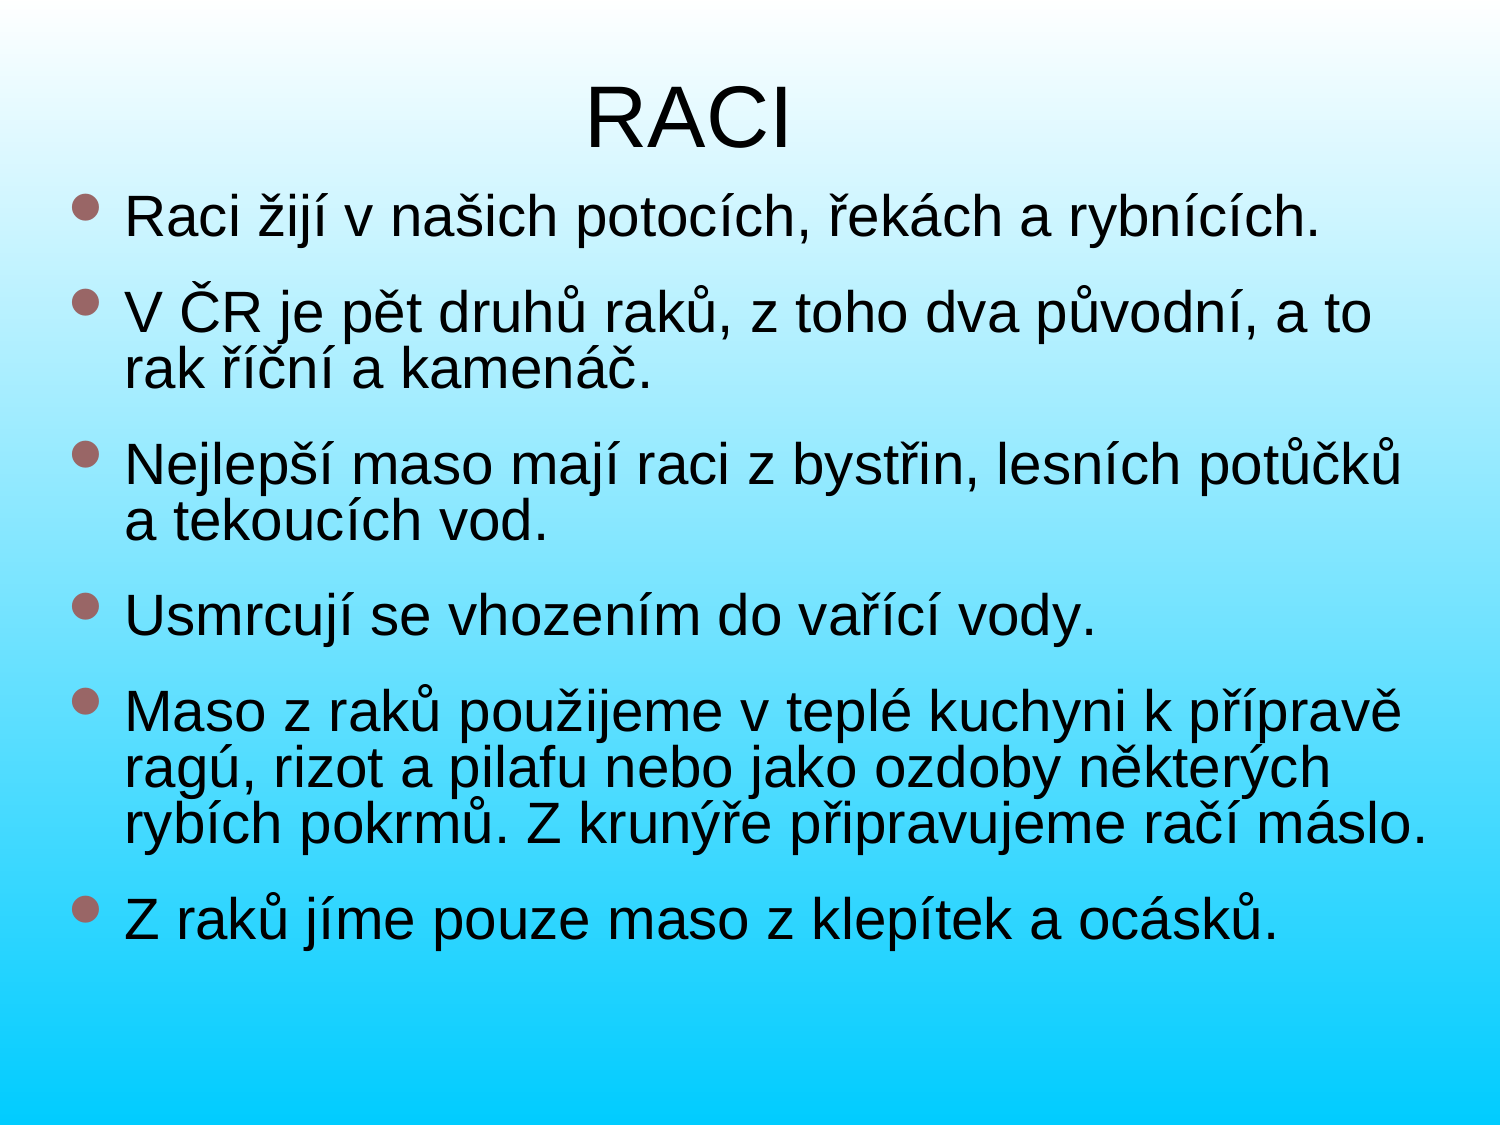

# RACI
Raci žijí v našich potocích, řekách a rybnících.
V ČR je pět druhů raků, z toho dva původní, a to rak říční a kamenáč.
Nejlepší maso mají raci z bystřin, lesních potůčků a tekoucích vod.
Usmrcují se vhozením do vařící vody.
Maso z raků použijeme v teplé kuchyni k přípravě ragú, rizot a pilafu nebo jako ozdoby některých rybích pokrmů. Z krunýře připravujeme račí máslo.
Z raků jíme pouze maso z klepítek a ocásků.